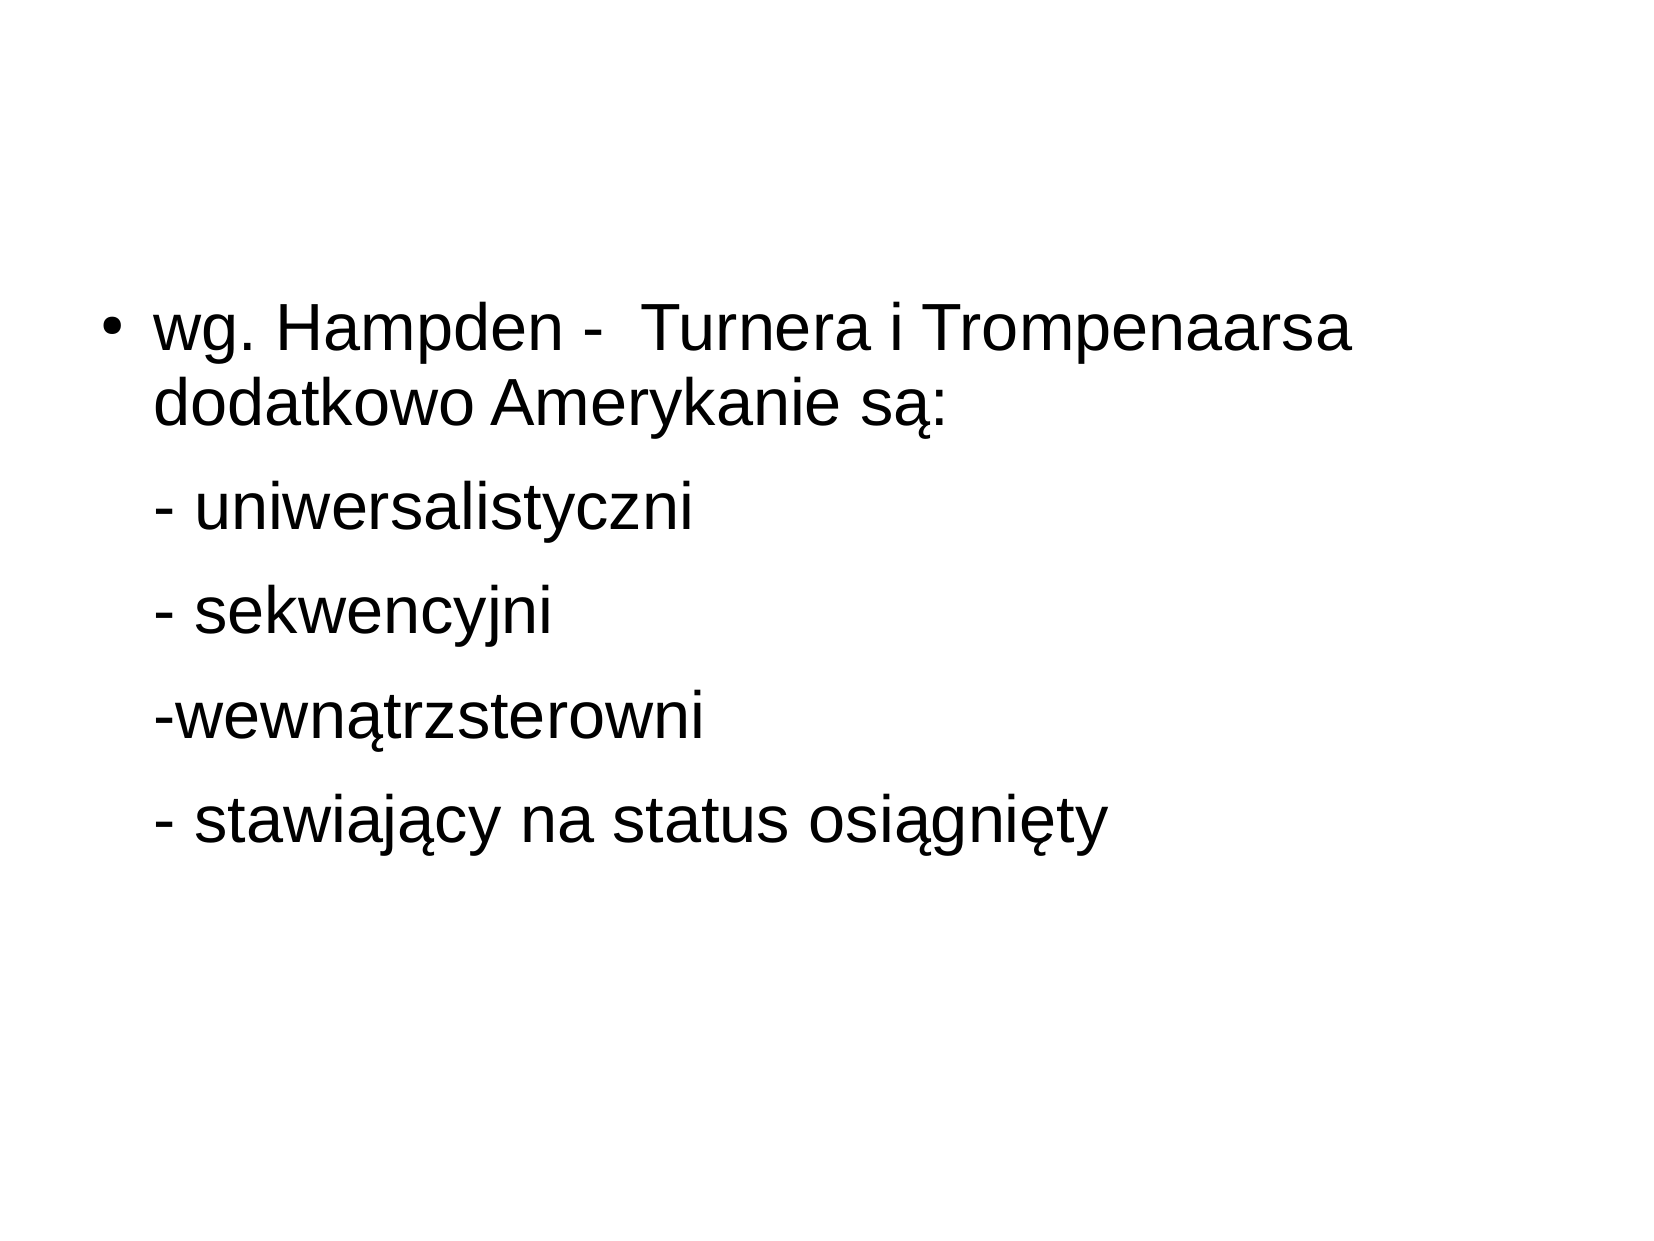

#
wg. Hampden - Turnera i Trompenaarsa dodatkowo Amerykanie są:
- uniwersalistyczni
- sekwencyjni
-wewnątrzsterowni
- stawiający na status osiągnięty